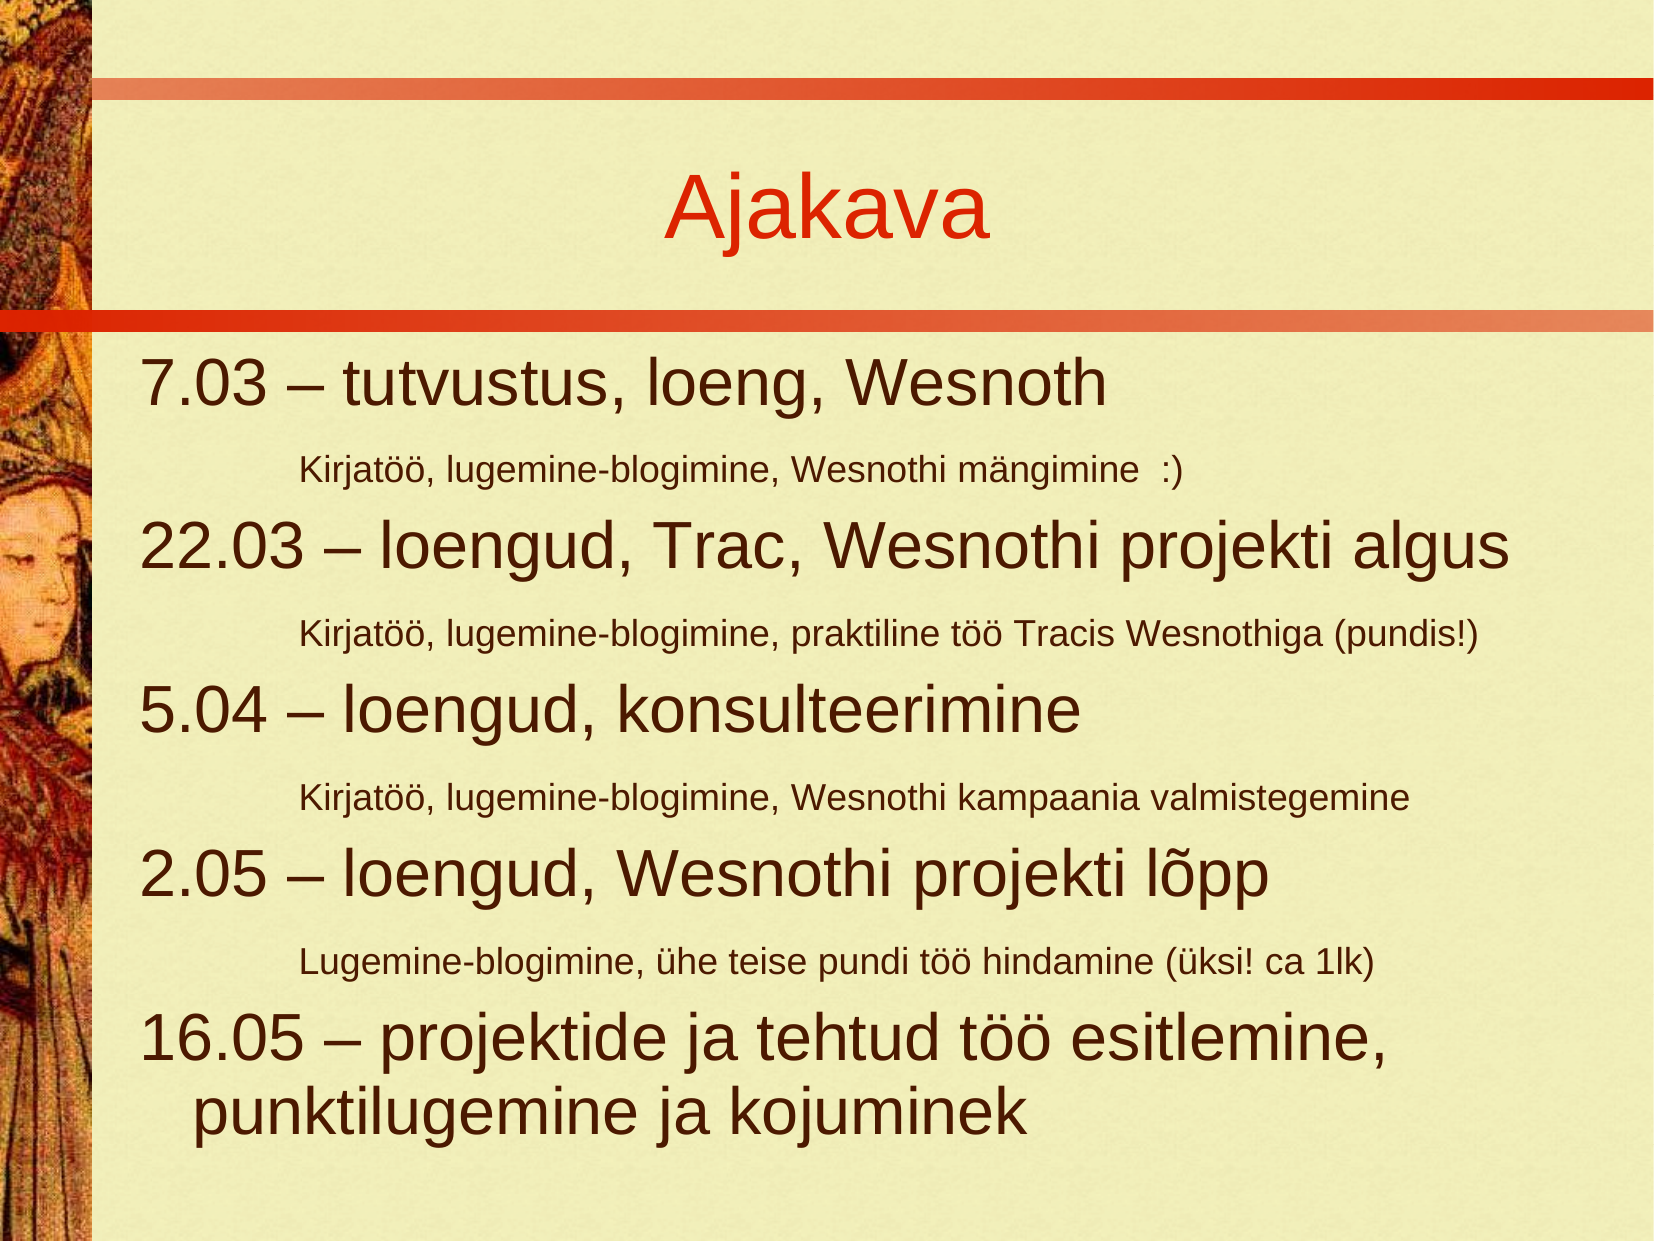

# Ajakava
7.03 – tutvustus, loeng, Wesnoth
Kirjatöö, lugemine-blogimine, Wesnothi mängimine :)
22.03 – loengud, Trac, Wesnothi projekti algus
Kirjatöö, lugemine-blogimine, praktiline töö Tracis Wesnothiga (pundis!)
5.04 – loengud, konsulteerimine
Kirjatöö, lugemine-blogimine, Wesnothi kampaania valmistegemine
2.05 – loengud, Wesnothi projekti lõpp
Lugemine-blogimine, ühe teise pundi töö hindamine (üksi! ca 1lk)
16.05 – projektide ja tehtud töö esitlemine, punktilugemine ja kojuminek